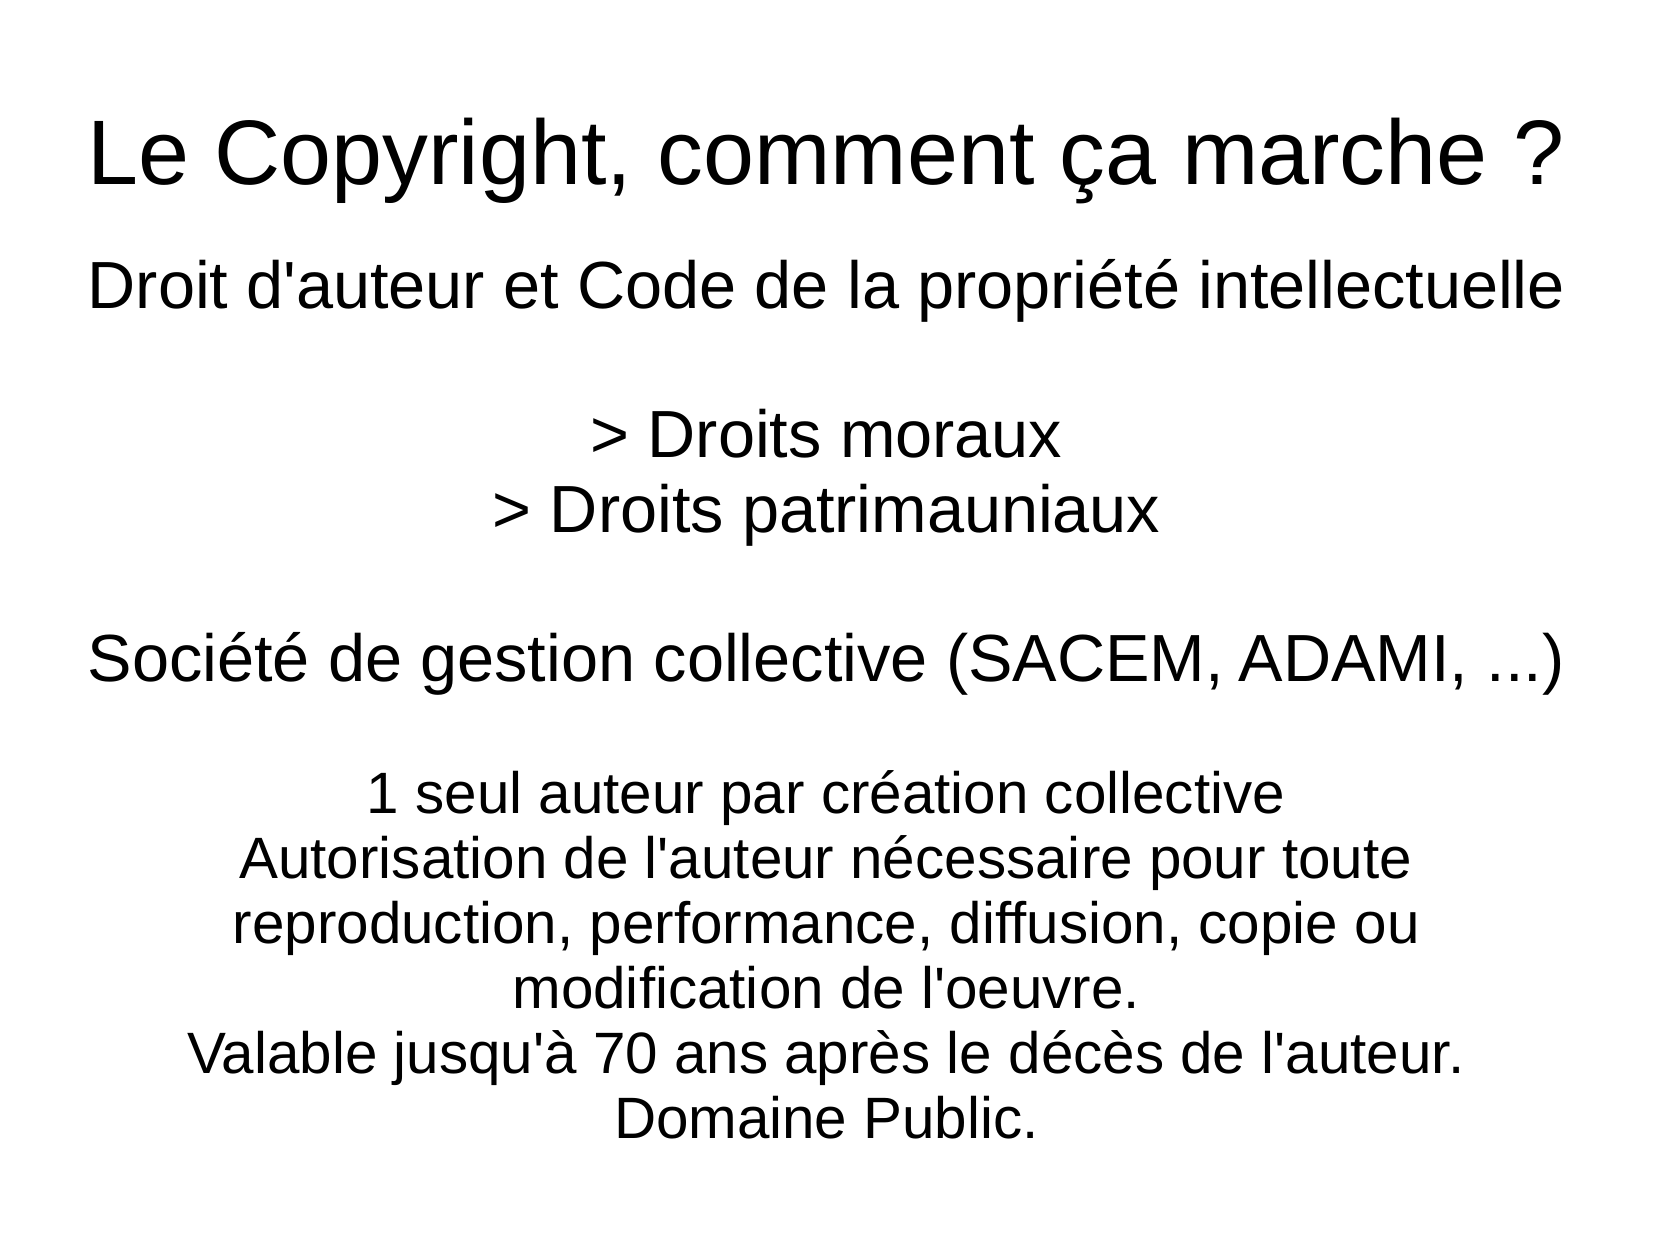

# Le Copyright, comment ça marche ?
Droit d'auteur et Code de la propriété intellectuelle
> Droits moraux
> Droits patrimauniaux
Société de gestion collective (SACEM, ADAMI, ...)
1 seul auteur par création collective
Autorisation de l'auteur nécessaire pour toute reproduction, performance, diffusion, copie ou modification de l'oeuvre.
Valable jusqu'à 70 ans après le décès de l'auteur.
Domaine Public.